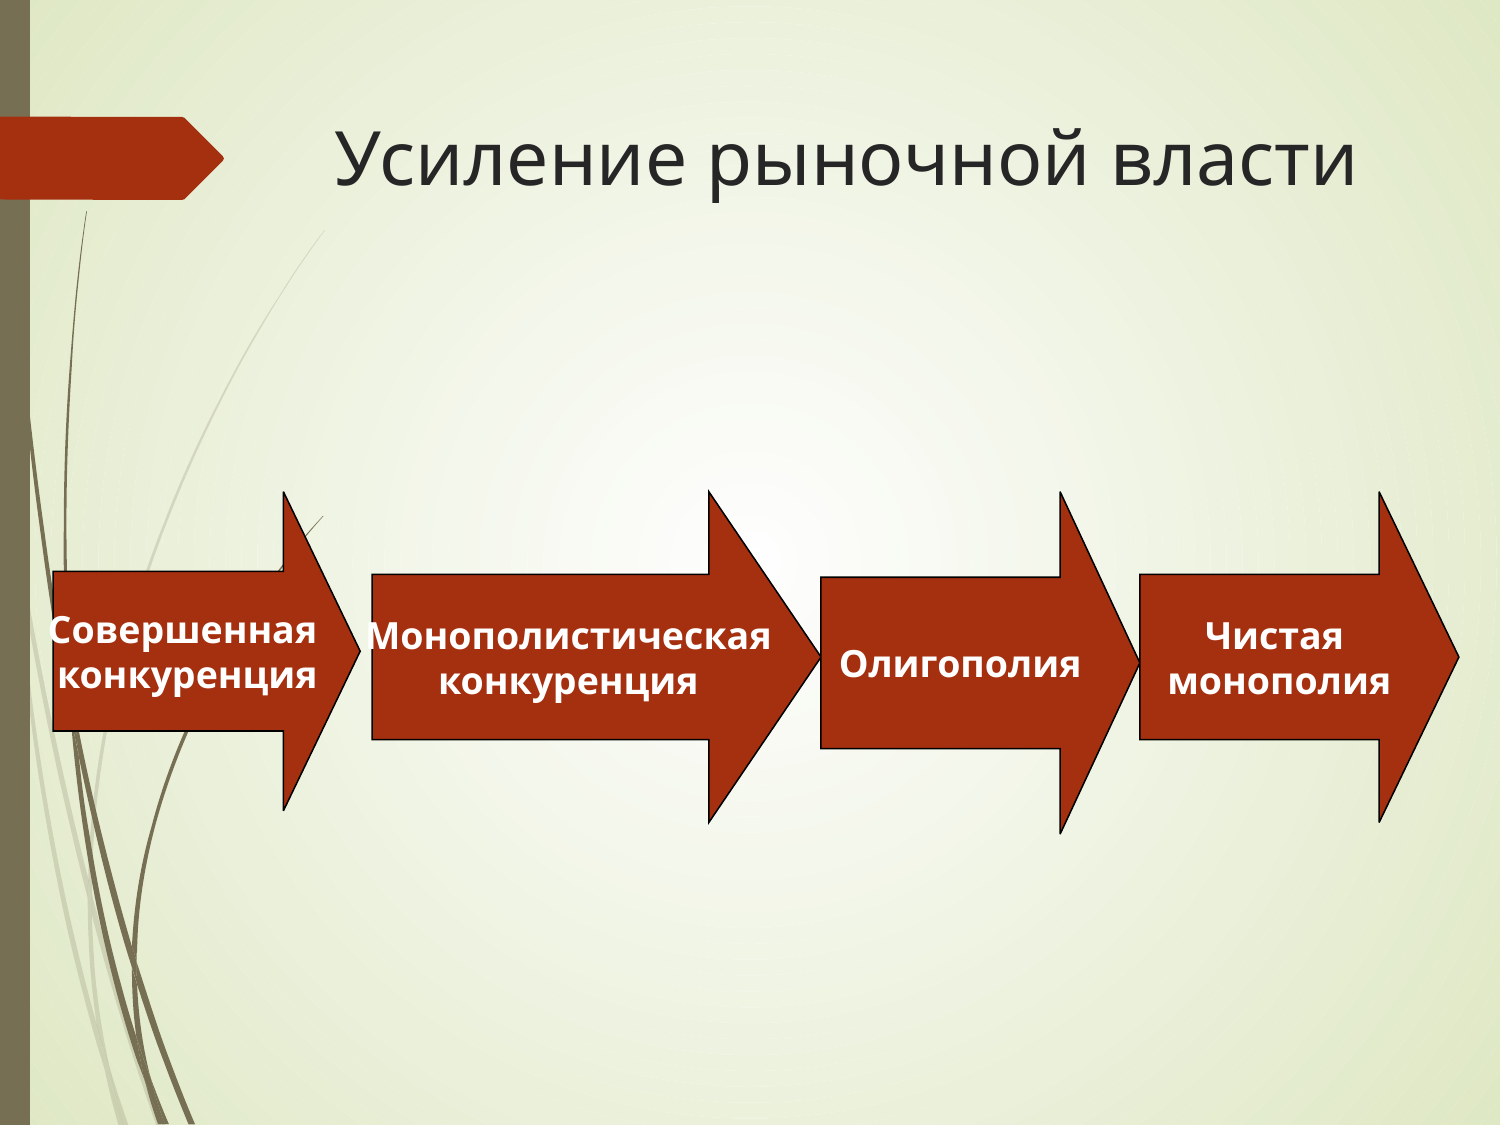

# Усиление рыночной власти
Совершенная
конкуренция
Монополистическая
конкуренция
Олигополия
Чистая
монополия